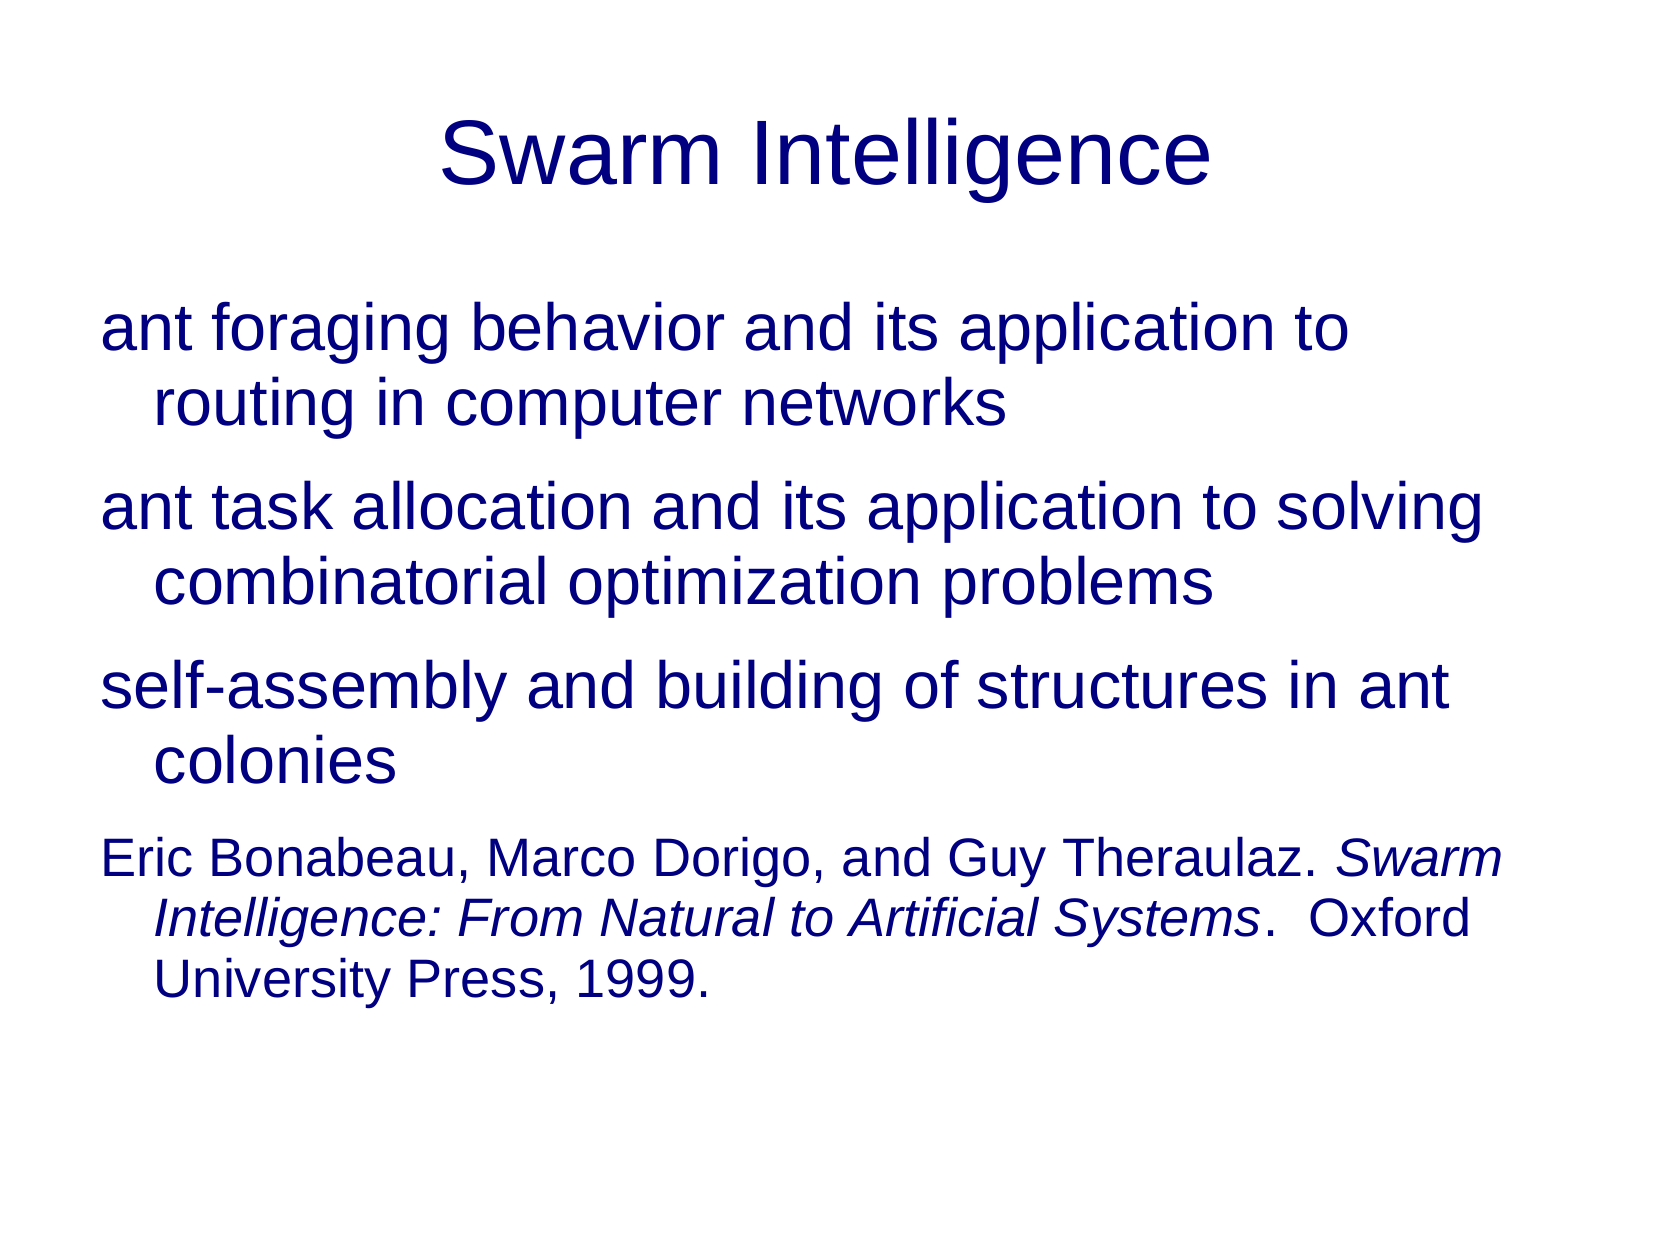

# Swarm Intelligence
ant foraging behavior and its application to routing in computer networks
ant task allocation and its application to solving combinatorial optimization problems
self-assembly and building of structures in ant colonies
Eric Bonabeau, Marco Dorigo, and Guy Theraulaz. Swarm Intelligence: From Natural to Artificial Systems. Oxford University Press, 1999.